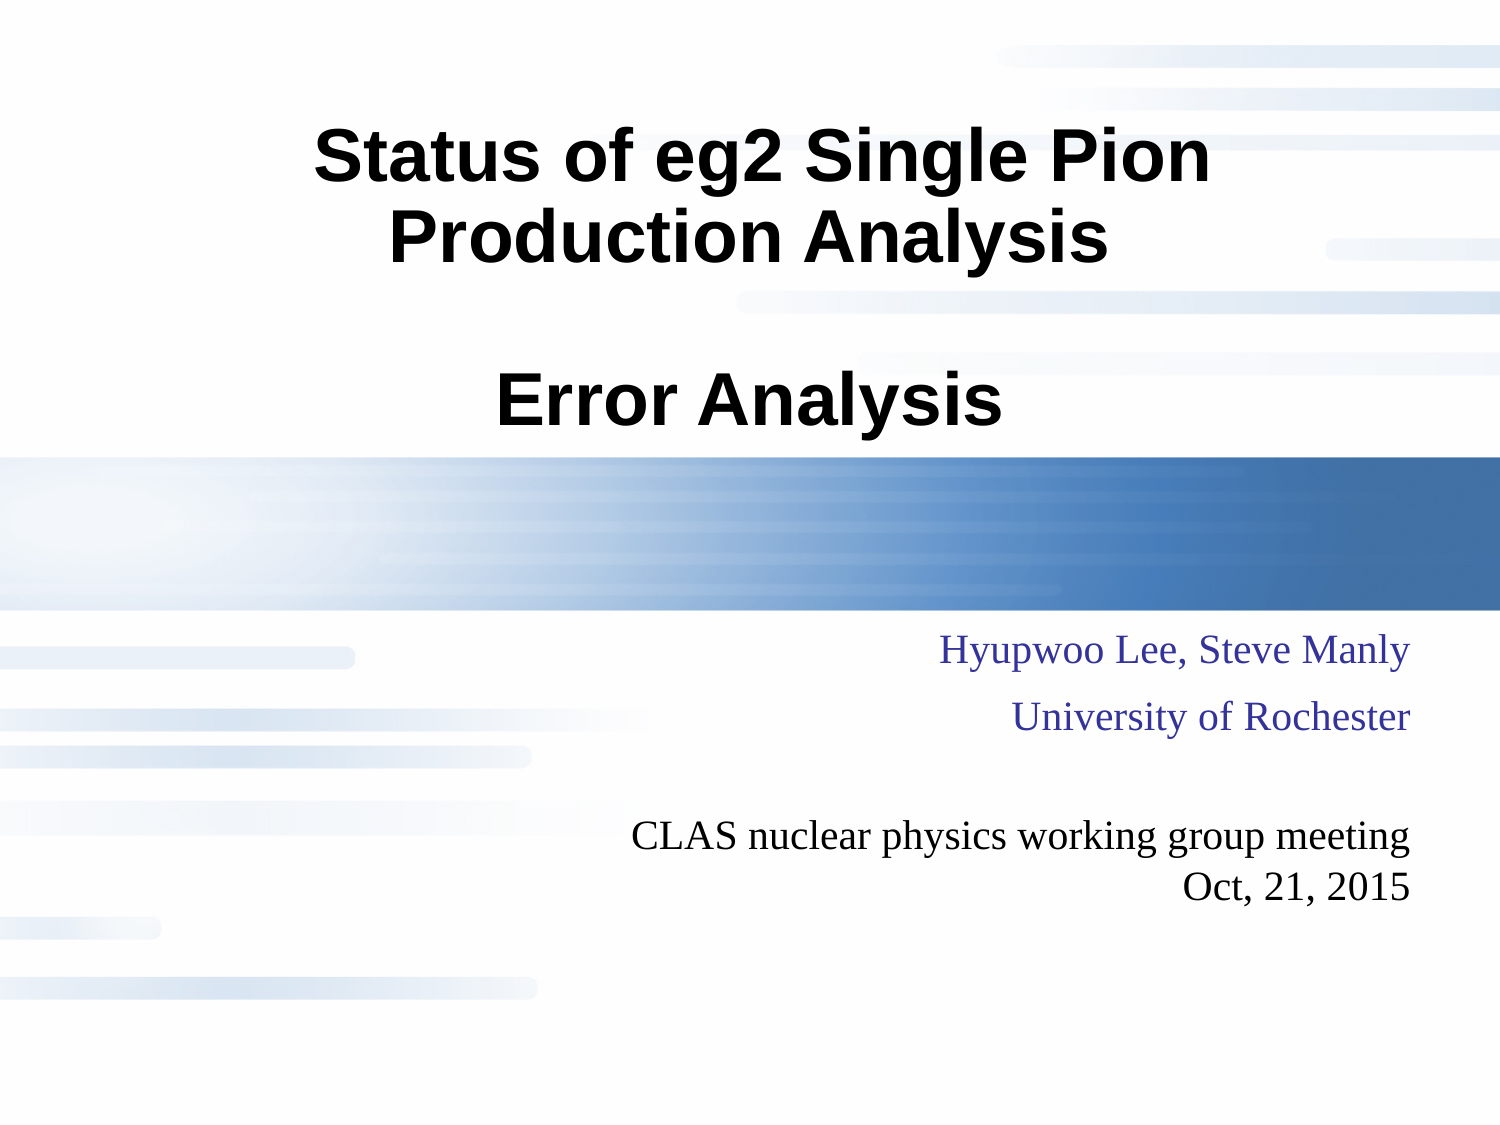

# Status of eg2 Single Pion Production Analysis Error Analysis
Hyupwoo Lee, Steve Manly
University of Rochester
CLAS nuclear physics working group meeting
Oct, 21, 2015